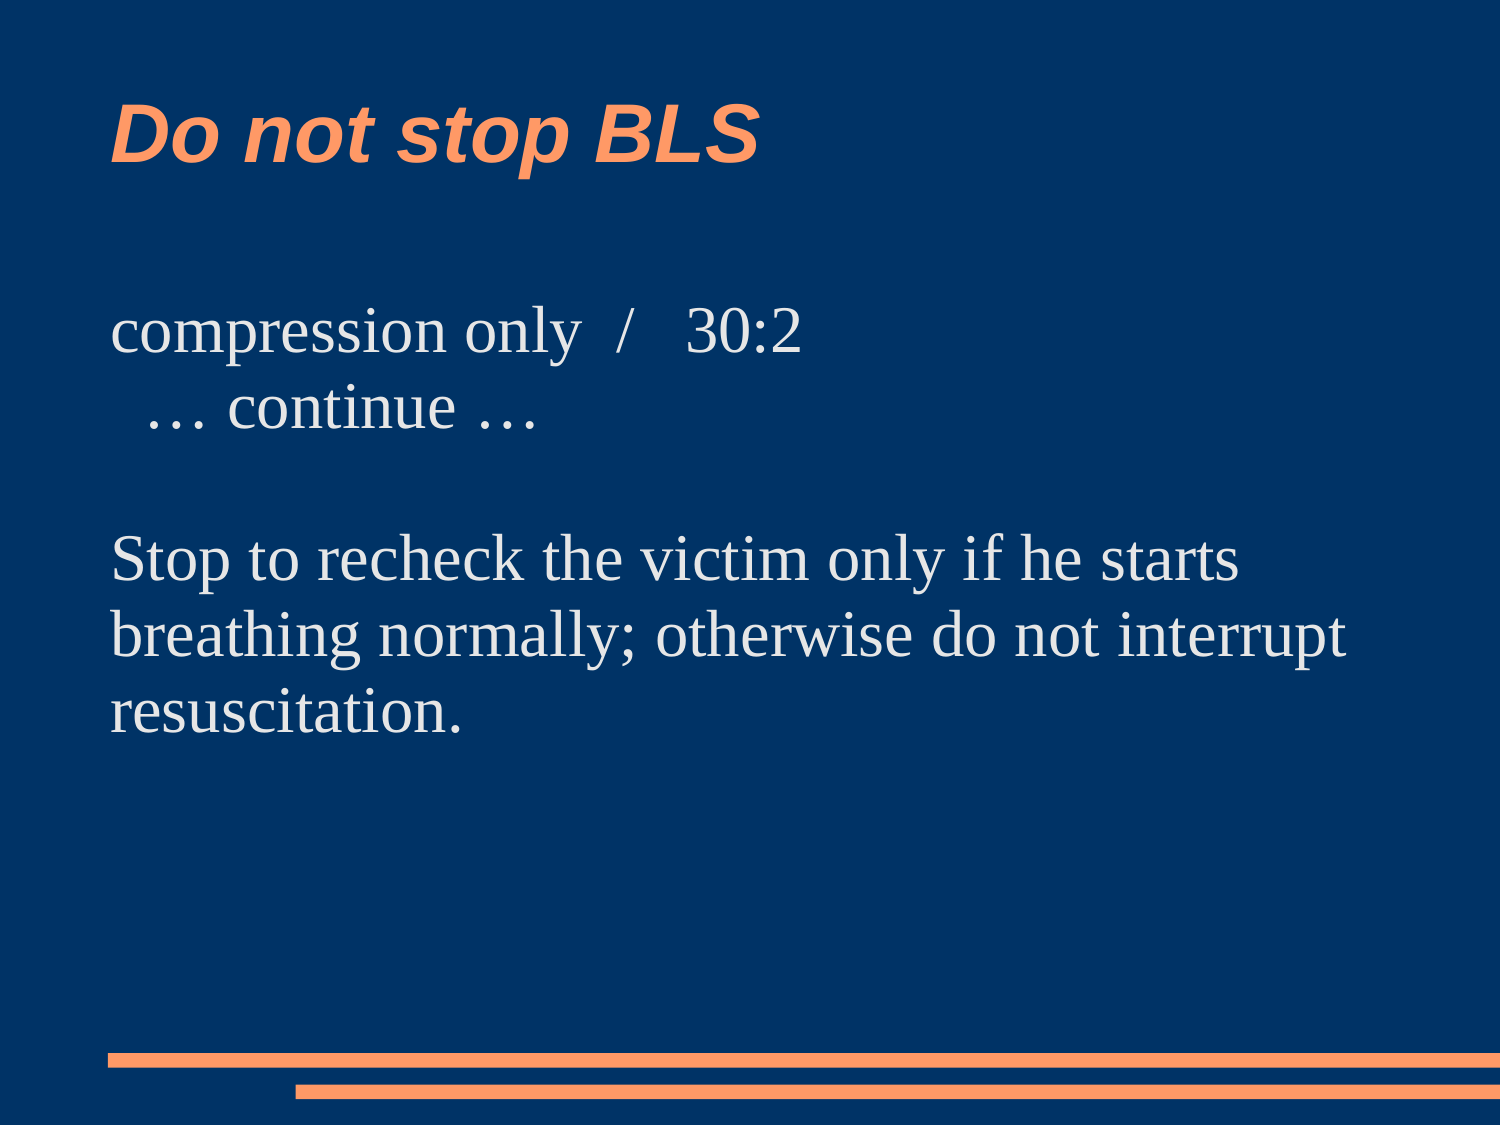

# Do not stop BLS
compression only / 30:2
 … continue …
Stop to recheck the victim only if he starts
breathing normally; otherwise do not interrupt
resuscitation.